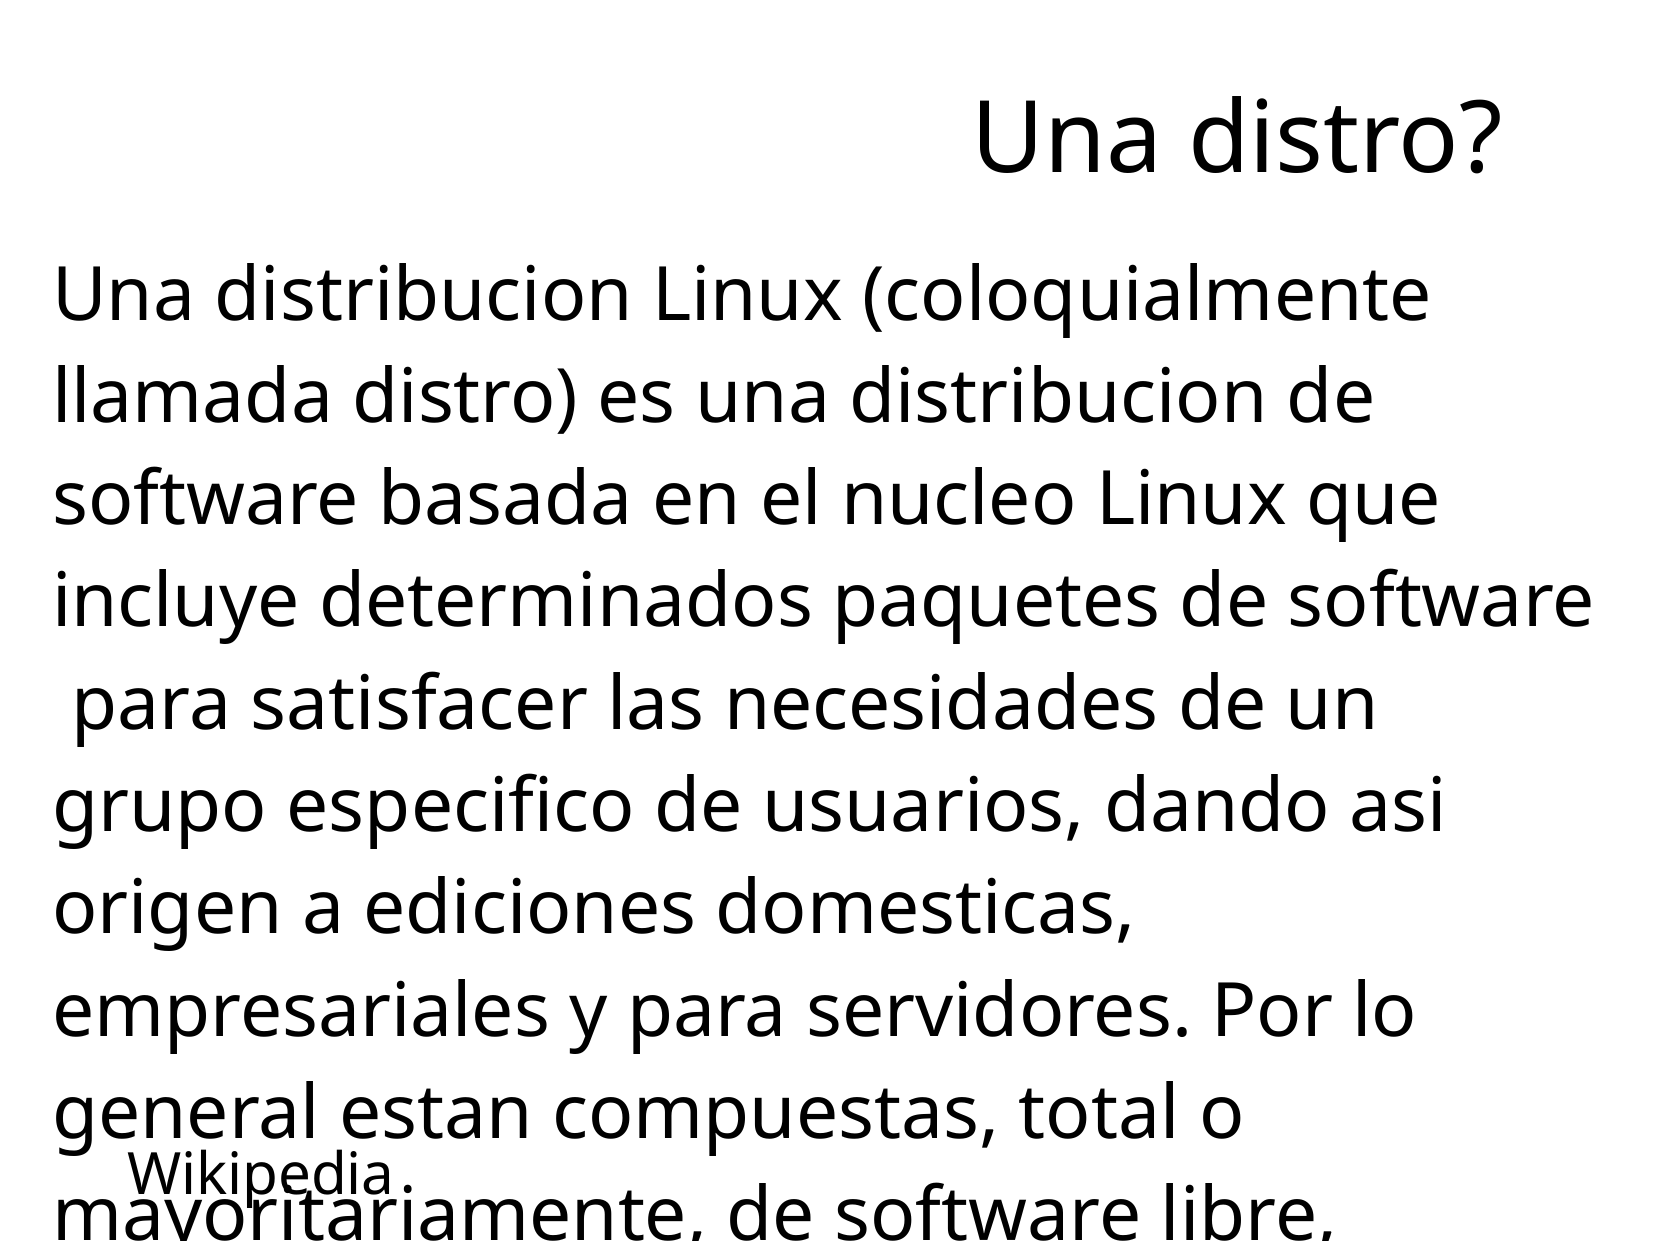

# Una distro?
Una distribucion Linux (coloquialmente llamada distro) es una distribucion de software basada en el nucleo Linux que incluye determinados paquetes de software para satisfacer las necesidades de un grupo especifico de usuarios, dando asi origen a ediciones domesticas, empresariales y para servidores. Por lo general estan compuestas, total o mayoritariamente, de software libre, aunque a menudo incorporan aplicaciones o controladores propietarios.
Wikipedia